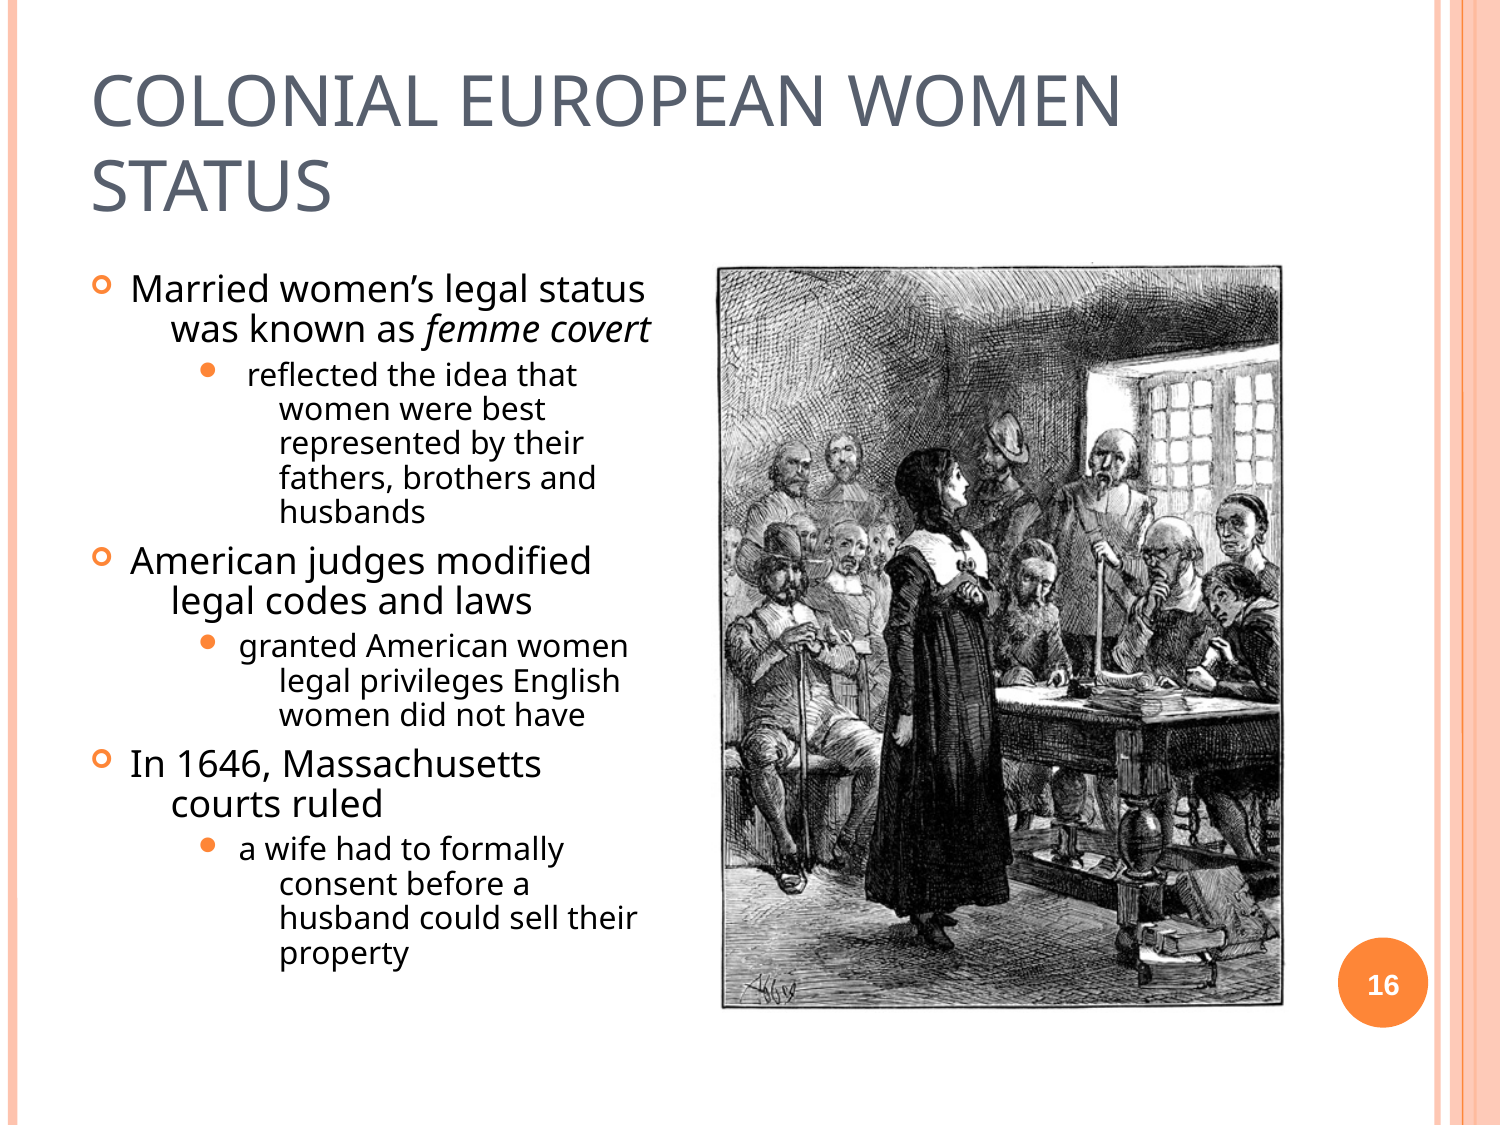

# Colonial European Women Status
Married women’s legal status was known as femme covert
 reflected the idea that women were best represented by their fathers, brothers and husbands
American judges modified legal codes and laws
granted American women legal privileges English women did not have
In 1646, Massachusetts courts ruled
a wife had to formally consent before a husband could sell their property